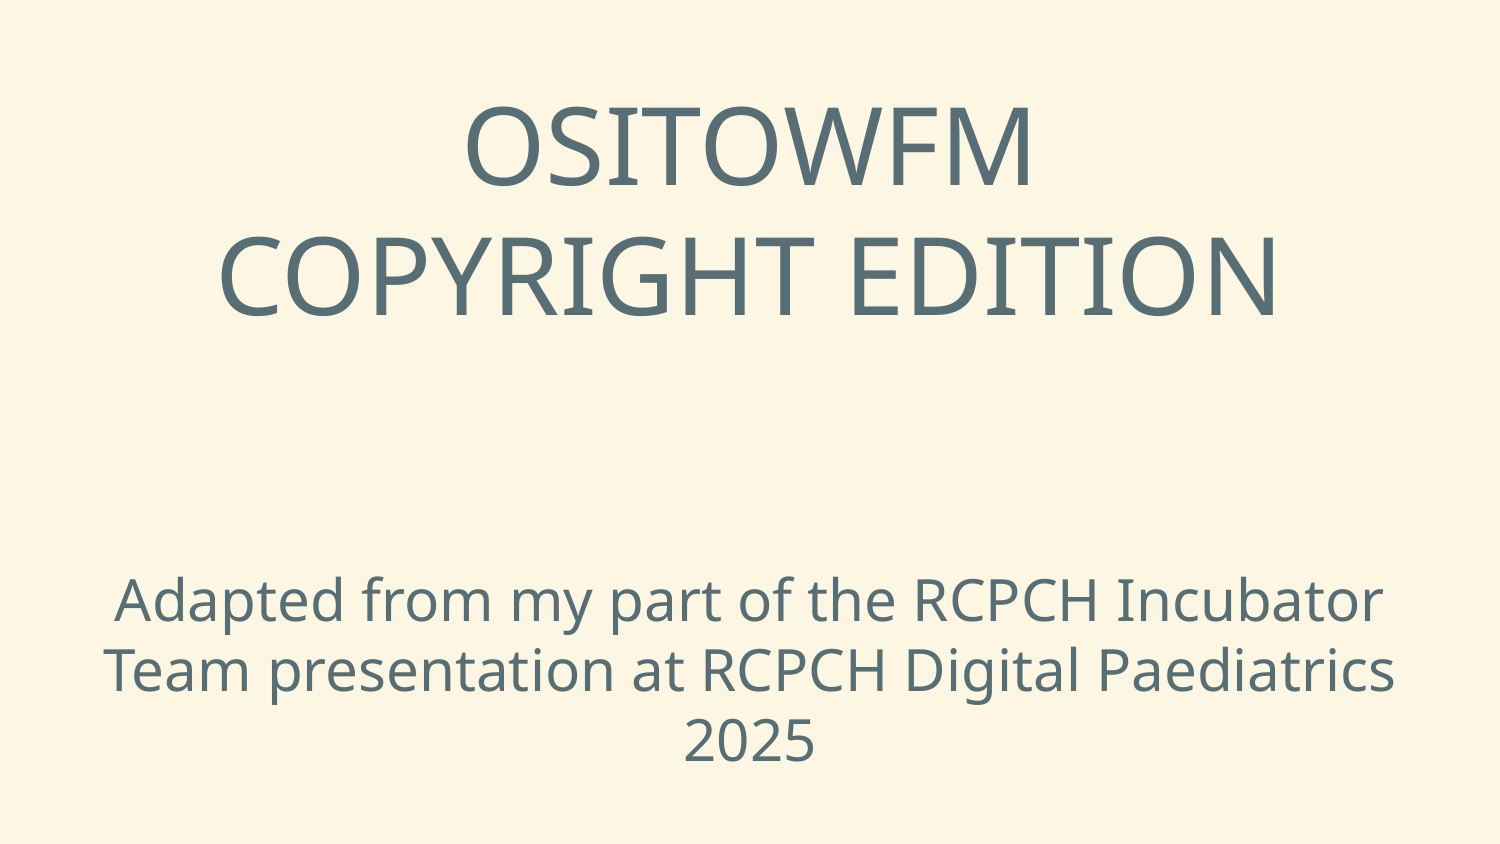

# OSITOWFM COPYRIGHT EDITION
Adapted from my part of the RCPCH Incubator Team presentation at RCPCH Digital Paediatrics 2025